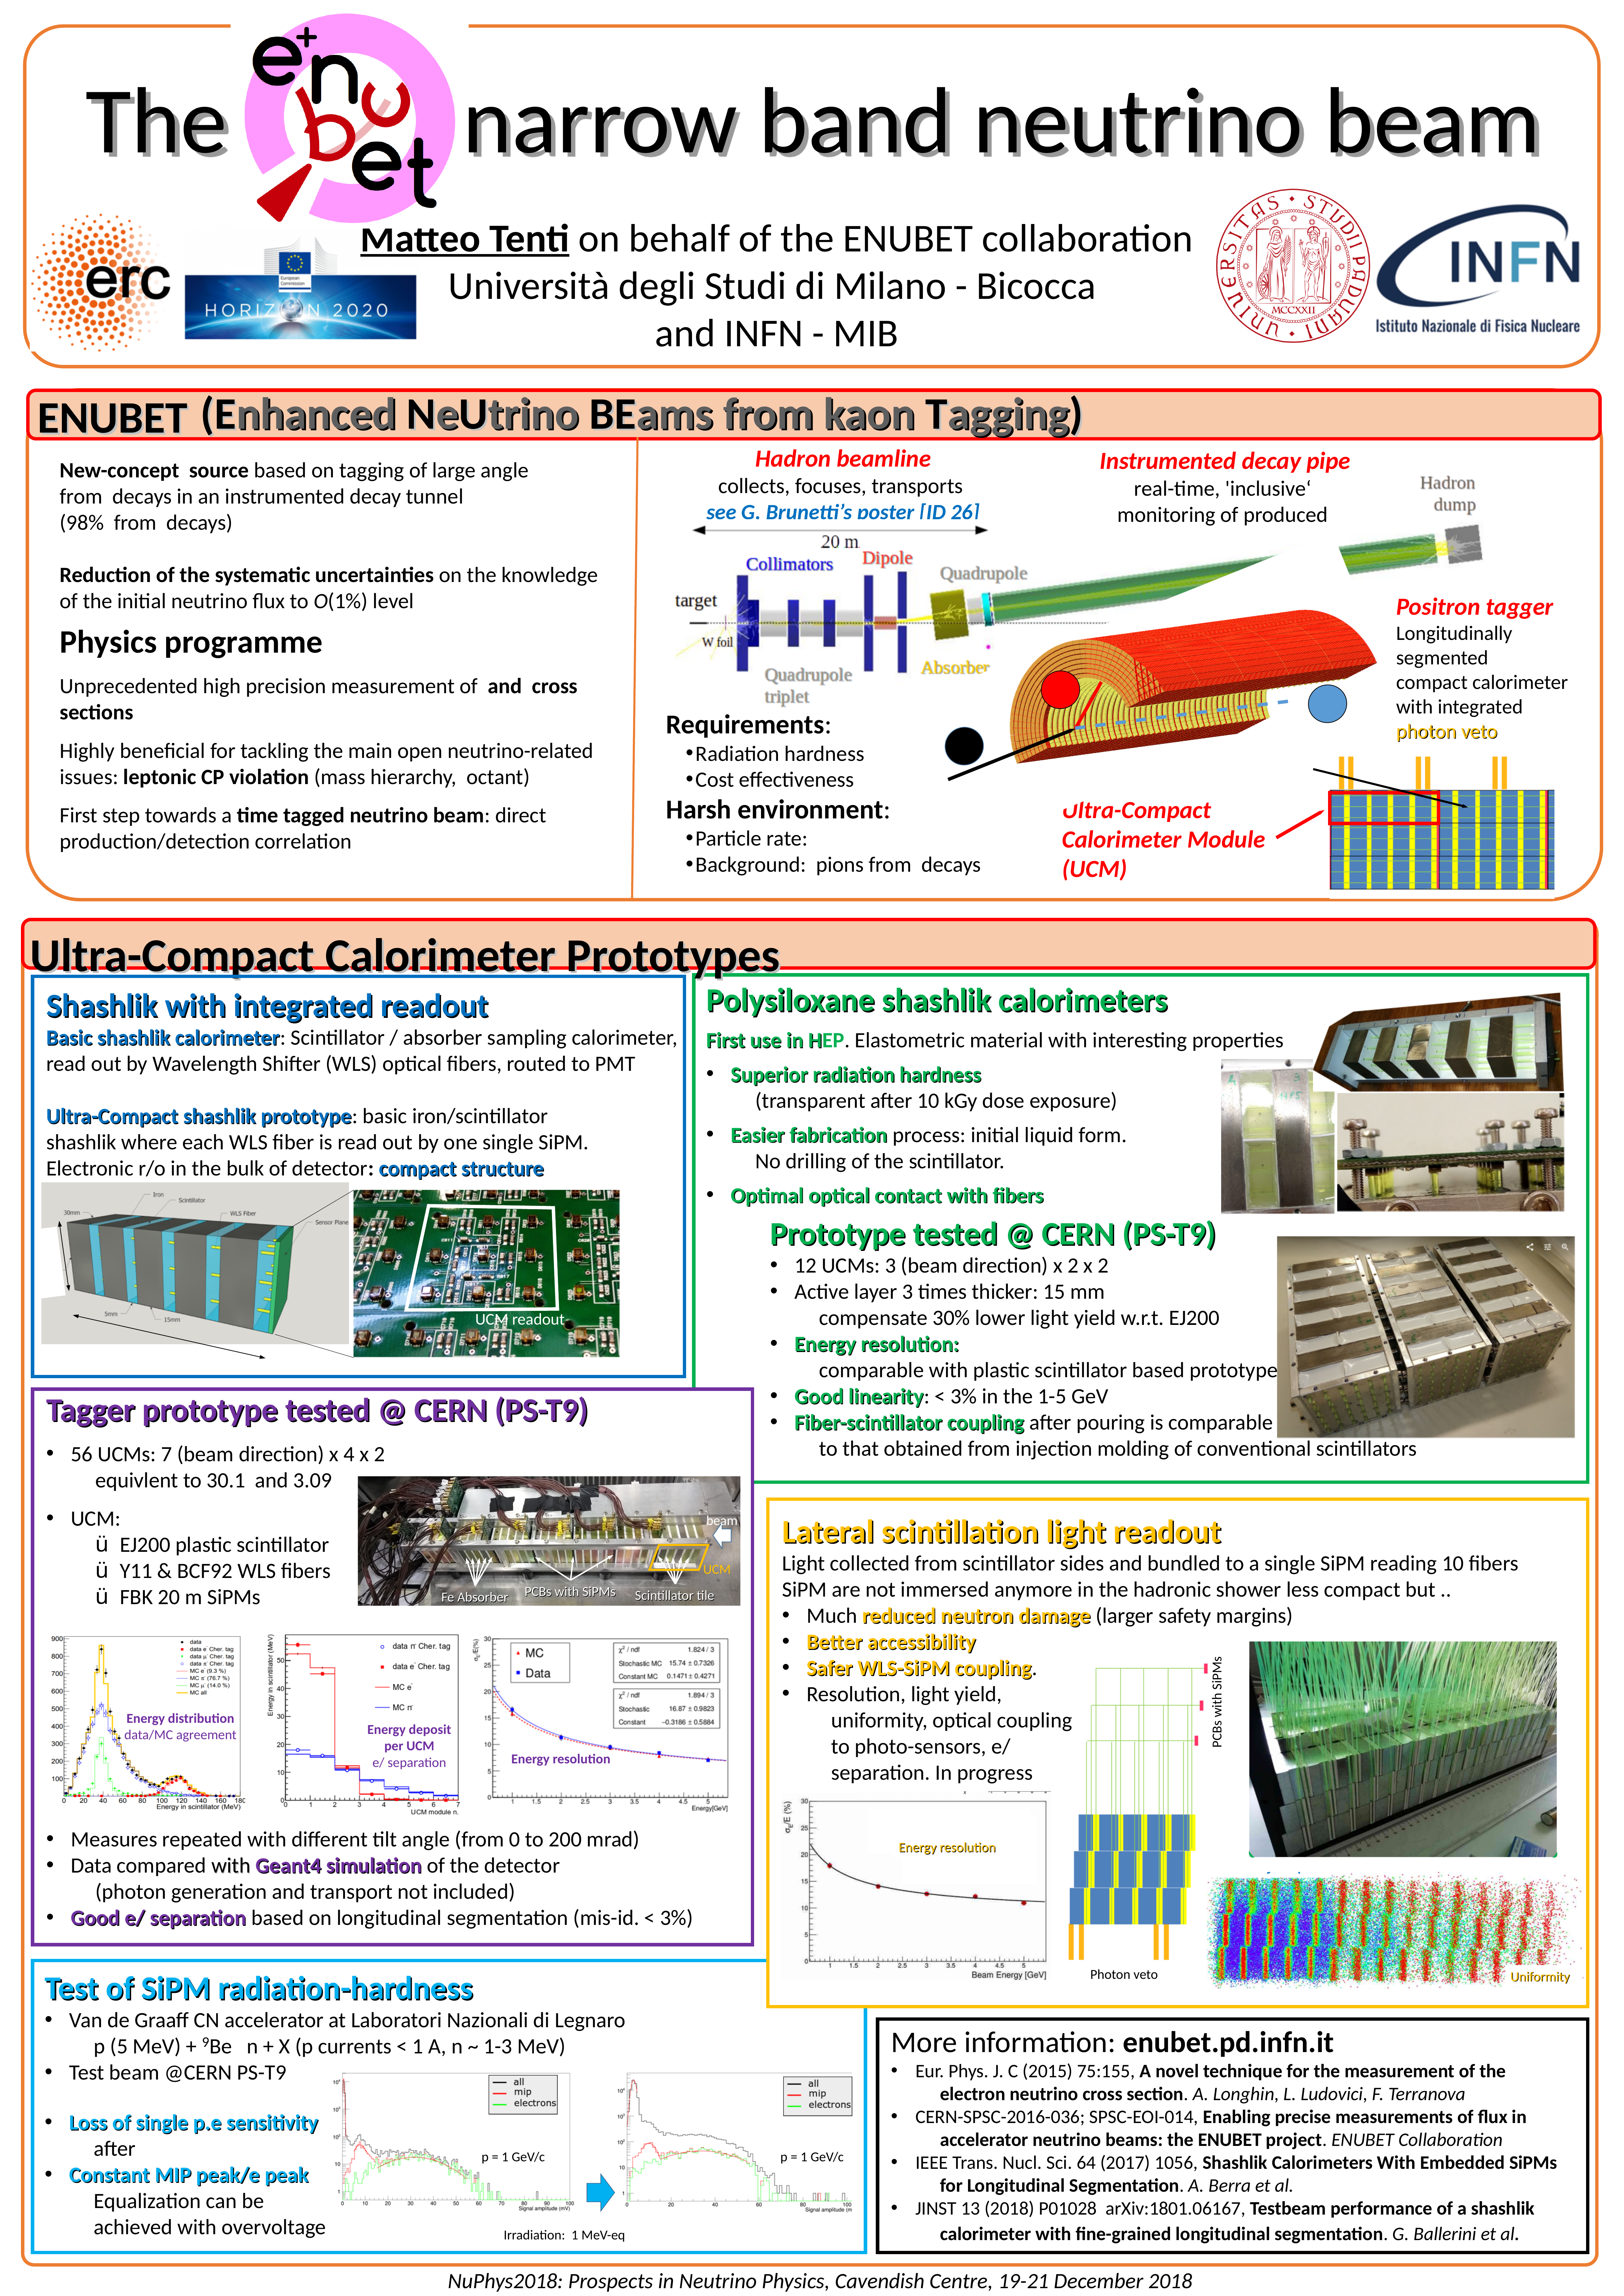

The
narrow band neutrino beam
Matteo Tenti on behalf of the ENUBET collaboration
Università degli Studi di Milano - Bicocca
and INFN - MIB
Requirements:
Radiation hardness
Cost effectiveness
(Enhanced NeUtrino BEams from kaon Tagging)
ENUBET
Hadron beamline
collects, focuses, transports
see G. Brunetti’s poster [ID 26]
Instrumented decay pipe
real-time, 'inclusive‘
monitoring of produced
New-concept source based on tagging of large angle
from decays in an instrumented decay tunnel
(98% from decays)
Reduction of the systematic uncertainties on the knowledge
of the initial neutrino flux to O(1%) level
Positron tagger
Longitudinally
segmented
compact calorimeter
with integrated
photon veto
extended source of ~ 50 m
grazing incidence
spread in the initial direction
Physics programme
Unprecedented high precision measurement of and cross sections
Highly beneficial for tackling the main open neutrino-related issues: leptonic CP violation (mass hierarchy, octant)
First step towards a time tagged neutrino beam: direct production/detection correlation
Requirements:
Radiation hardness
Cost effectiveness
Harsh environment:
Particle rate:
Background: pions from decays
Ultra-Compact
Calorimeter Module
(UCM)
Ultra-Compact Calorimeter Prototypes
Polysiloxane shashlik calorimeters
First use in HEP. Elastometric material with interesting properties
Superior radiation hardness
(transparent after 10 kGy dose exposure)
Easier fabrication process: initial liquid form.
No drilling of the scintillator.
Optimal optical contact with fibers
Shashlik with integrated readout
Basic shashlik calorimeter: Scintillator / absorber sampling calorimeter,
read out by Wavelength Shifter (WLS) optical fibers, routed to PMT
Ultra-Compact shashlik prototype: basic iron/scintillator
shashlik where each WLS fiber is read out by one single SiPM.
Electronic r/o in the bulk of detector: compact structure
Schema UCM fibre
Accoppiamento
dove sono i sipm
Prototipo testato al CERN
Foto, come è fatto
Risultati
Irradiamento SiPM
A Legnaro: Foto
Risulati
Polixiloxano
Foto com’è fatto
Risultati
Lettura laterale
foto+schema UCM e lettura
Meno radiazione per i SiPM
Foto prototipo
Risultati preliminari
Harsh environment:
Particle rate:
Background:
 pions from decays
Prototype tested @ CERN (PS-T9)
12 UCMs: 3 (beam direction) x 2 x 2
Active layer 3 times thicker: 15 mm
compensate 30% lower light yield w.r.t. EJ200
Energy resolution:
comparable with plastic scintillator based prototype
Good linearity: < 3% in the 1-5 GeV
Fiber-scintillator coupling after pouring is comparable
to that obtained from injection molding of conventional scintillators
UCM readout
Conclusioni polixiloxano:
meno light yield ma compatibile
con la resa di luce del materiale -> buchi non incidono
Se ce posto shashlik
Laterale risultati preliminary
Tagger prototype tested @ CERN (PS-T9)
56 UCMs: 7 (beam direction) x 4 x 2
equivlent to 30.1 and 3.09
UCM:
EJ200 plastic scintillator
Y11 & BCF92 WLS fibers
FBK 20 m SiPMs
Lateral scintillation light readout
Light collected from scintillator sides and bundled to a single SiPM reading 10 fibers
SiPM are not immersed anymore in the hadronic shower less compact but ..
Much reduced neutron damage (larger safety margins)
Better accessibility
Safer WLS-SiPM coupling.
Resolution, light yield,
uniformity, optical coupling
to photo-sensors, e/
separation. In progress
beam
UCM
PCBs with SiPMs
Scintillator tile
Fe Absorber
PCBs with SiPMs
Energy distribution
data/MC agreement
Energy deposit
per UCM
e/ separation
Energy resolution
Measures repeated with different tilt angle (from 0 to 200 mrad)
Data compared with Geant4 simulation of the detector
(photon generation and transport not included)
Good e/ separation based on longitudinal segmentation (mis-id. < 3%)
Energy resolution
Photon veto
Test of SiPM radiation-hardness
Van de Graaff CN accelerator at Laboratori Nazionali di Legnaro
p (5 MeV) + 9Be n + X (p currents < 1 A, n ~ 1-3 MeV)
Test beam @CERN PS-T9
Uniformity
More information: enubet.pd.infn.it
Eur. Phys. J. C (2015) 75:155, A novel technique for the measurement of the electron neutrino cross section. A. Longhin, L. Ludovici, F. Terranova
CERN-SPSC-2016-036; SPSC-EOI-014, Enabling precise measurements of flux in accelerator neutrino beams: the ENUBET project. ENUBET Collaboration
IEEE Trans. Nucl. Sci. 64 (2017) 1056, Shashlik Calorimeters With Embedded SiPMs for Longitudinal Segmentation. A. Berra et al.
JINST 13 (2018) P01028 arXiv:1801.06167, Testbeam performance of a shashlik
calorimeter with fine-grained longitudinal segmentation. G. Ballerini et al.
Loss of single p.e sensitivity after
Constant MIP peak/e peak Equalization can be achieved with overvoltage
p = 1 GeV/c
p = 1 GeV/c
Irradiation: 1 MeV-eq
NuPhys2018: Prospects in Neutrino Physics, Cavendish Centre, 19-21 December 2018